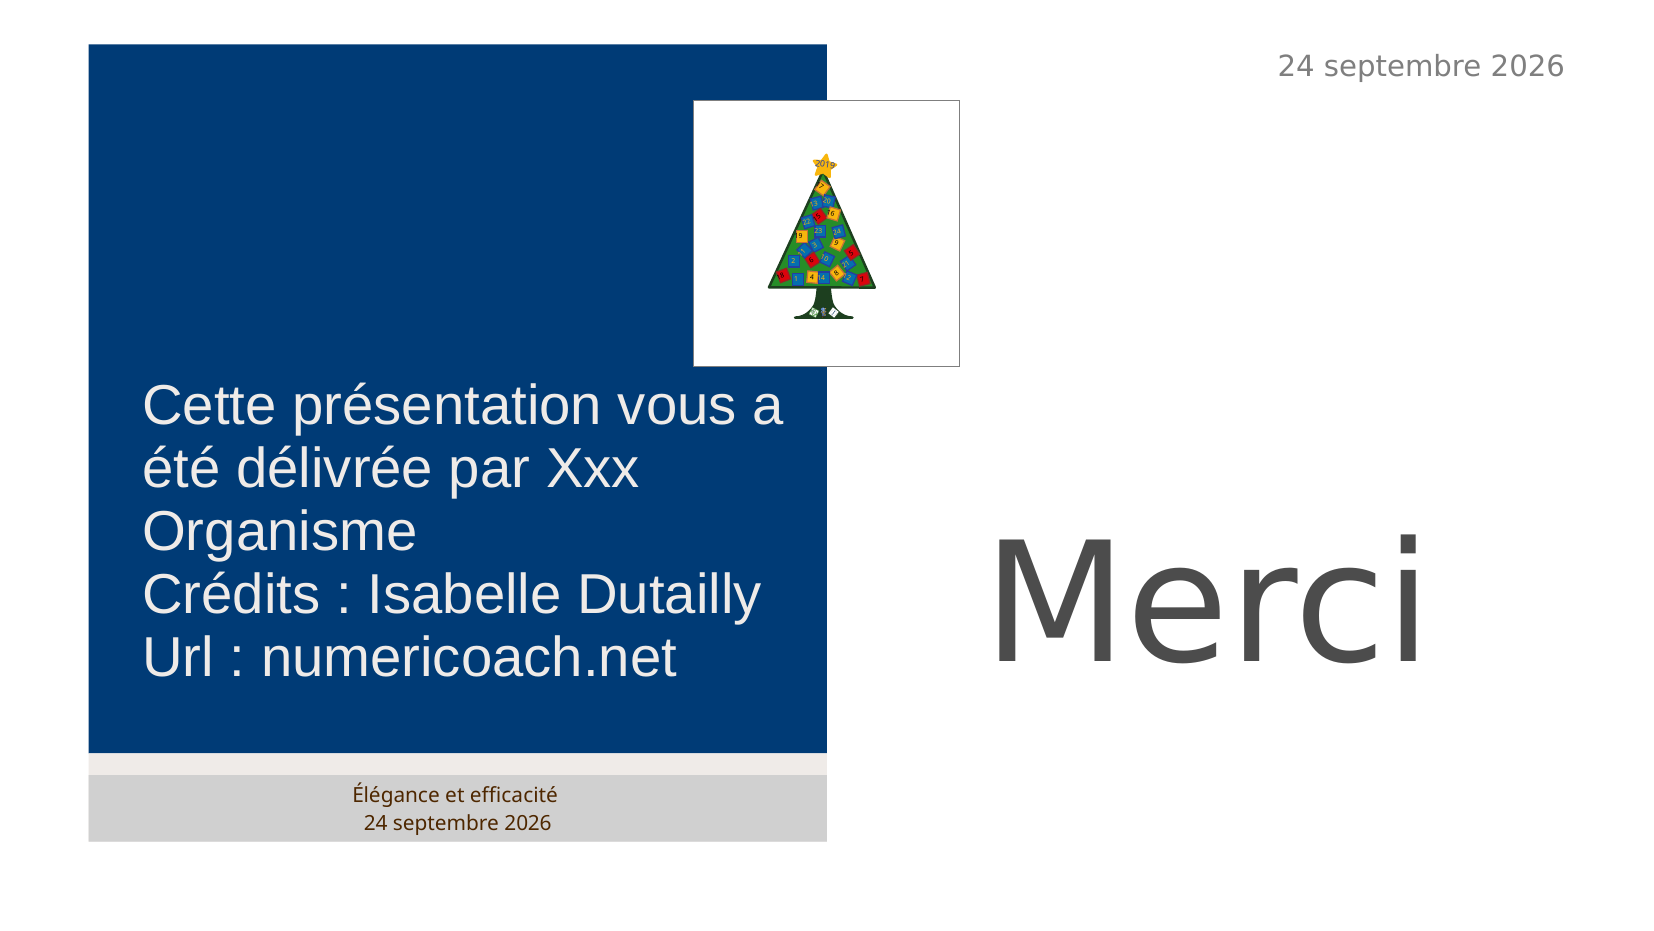

Merci
# Cette présentation vous a été délivrée par Xxx Organisme Crédits : Isabelle Dutailly Url : numericoach.net
Élégance et efficacité